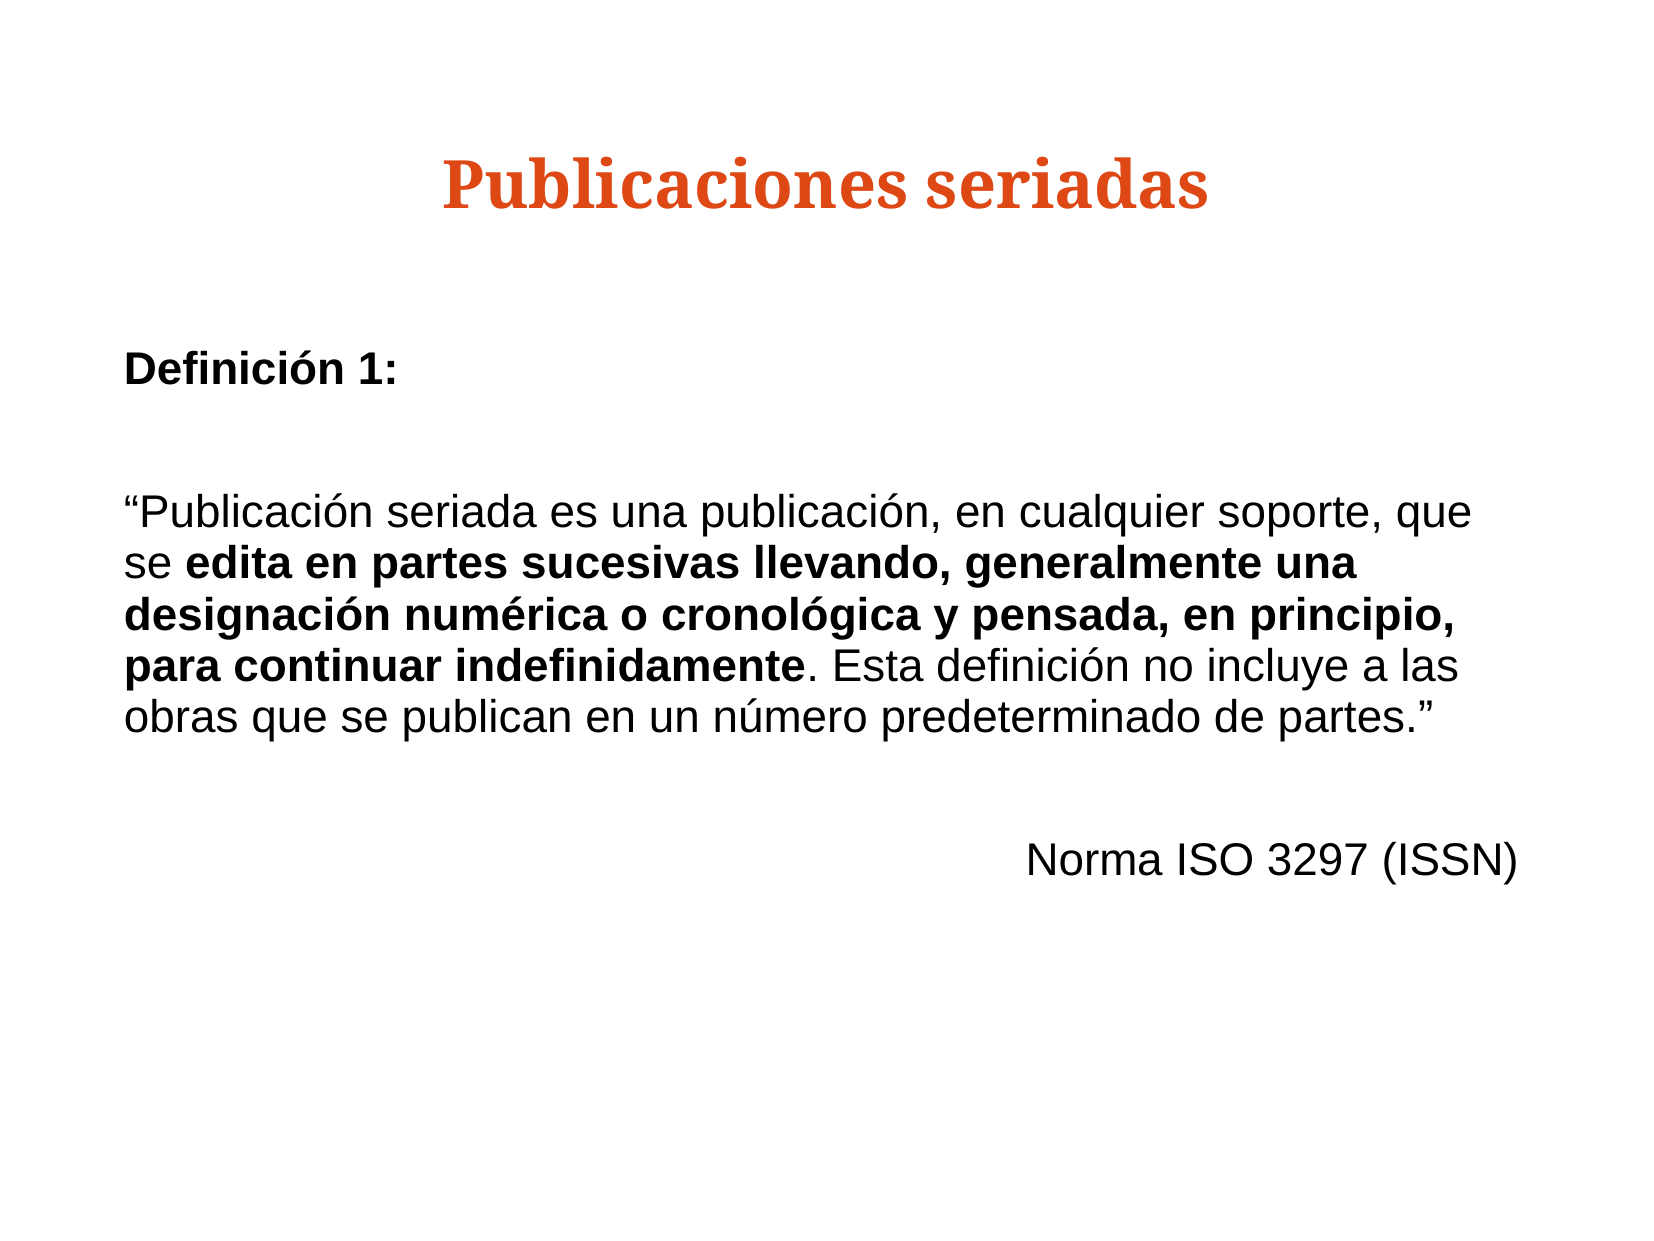

# Publicaciones seriadas
Definición 1:
“Publicación seriada es una publicación, en cualquier soporte, que se edita en partes sucesivas llevando, generalmente una designación numérica o cronológica y pensada, en principio, para continuar indefinidamente. Esta definición no incluye a las obras que se publican en un número predeterminado de partes.”
Norma ISO 3297 (ISSN)